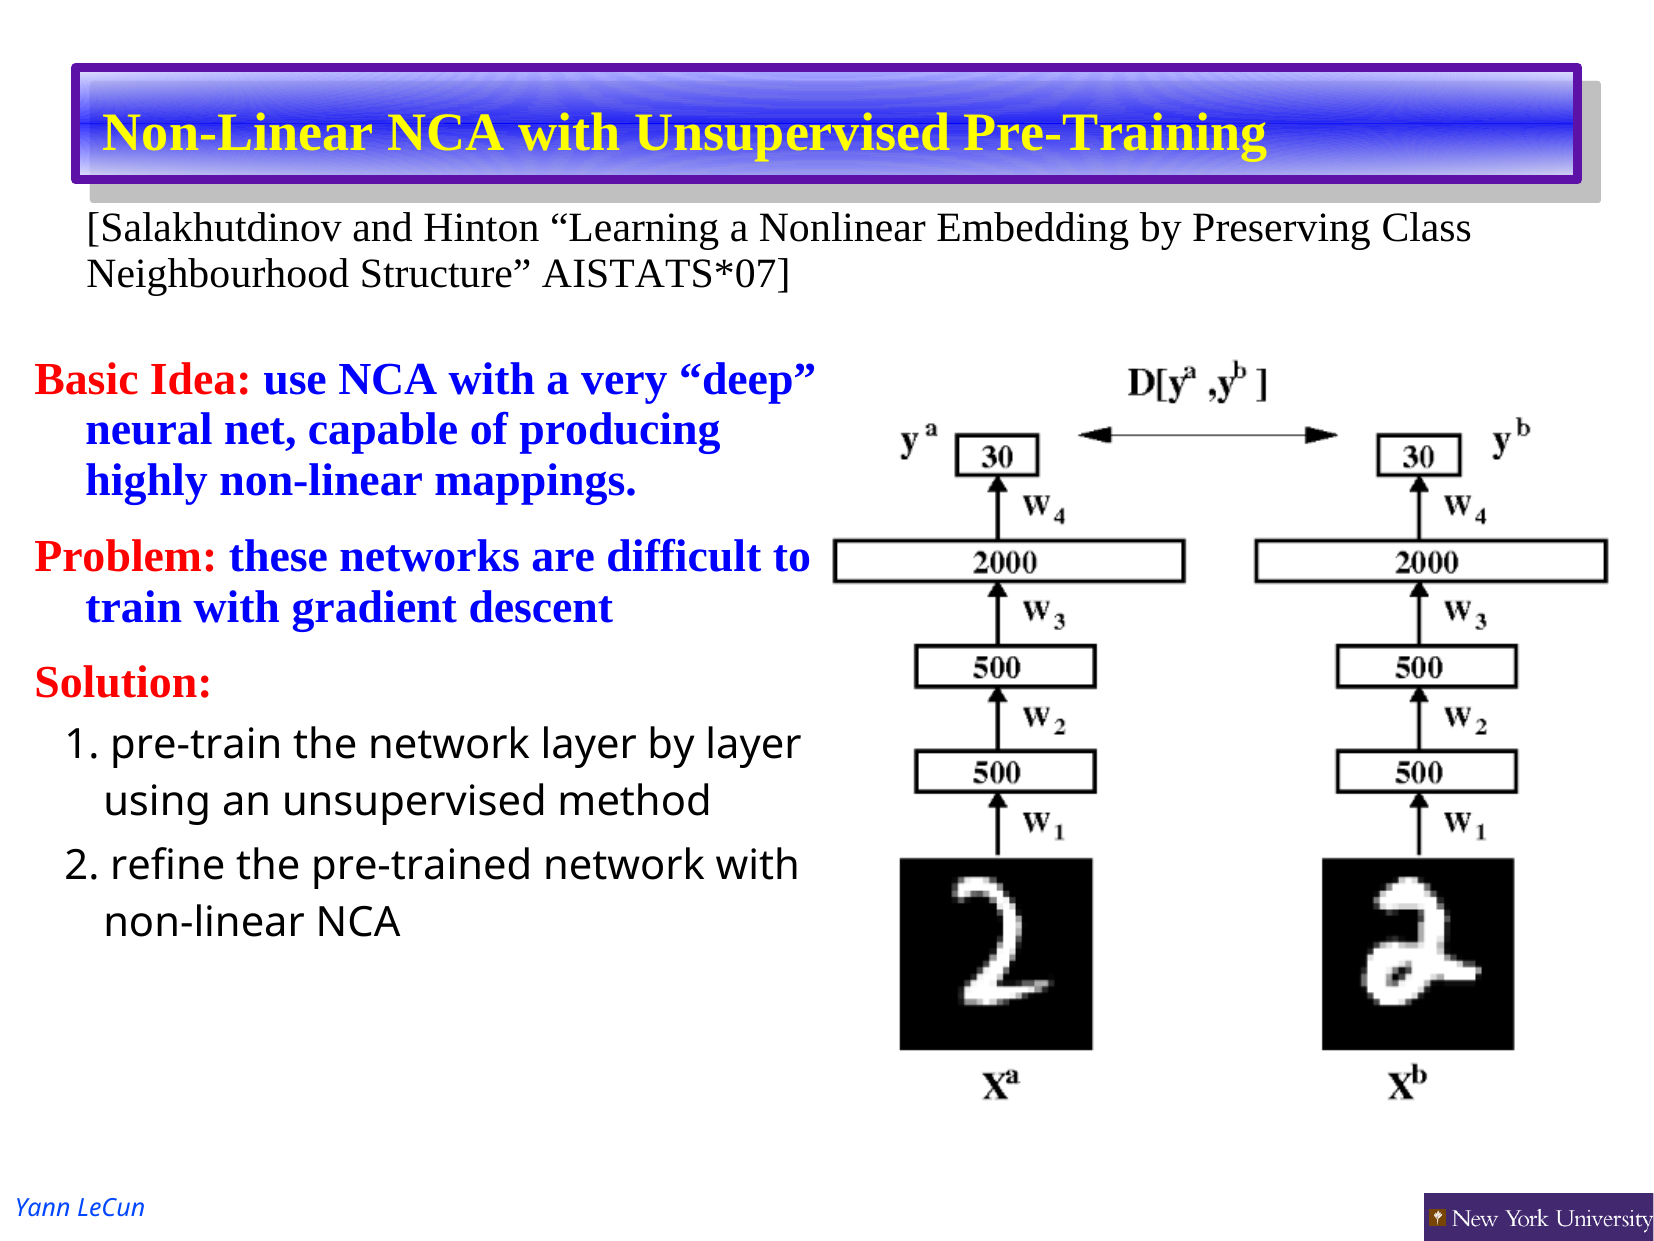

# Non-Linear NCA with Unsupervised Pre-Training
[Salakhutdinov and Hinton “Learning a Nonlinear Embedding by Preserving Class Neighbourhood Structure” AISTATS*07]
Basic Idea: use NCA with a very “deep” neural net, capable of producing highly non-linear mappings.
Problem: these networks are difficult to train with gradient descent
Solution:
1. pre-train the network layer by layer using an unsupervised method
2. refine the pre-trained network with non-linear NCA